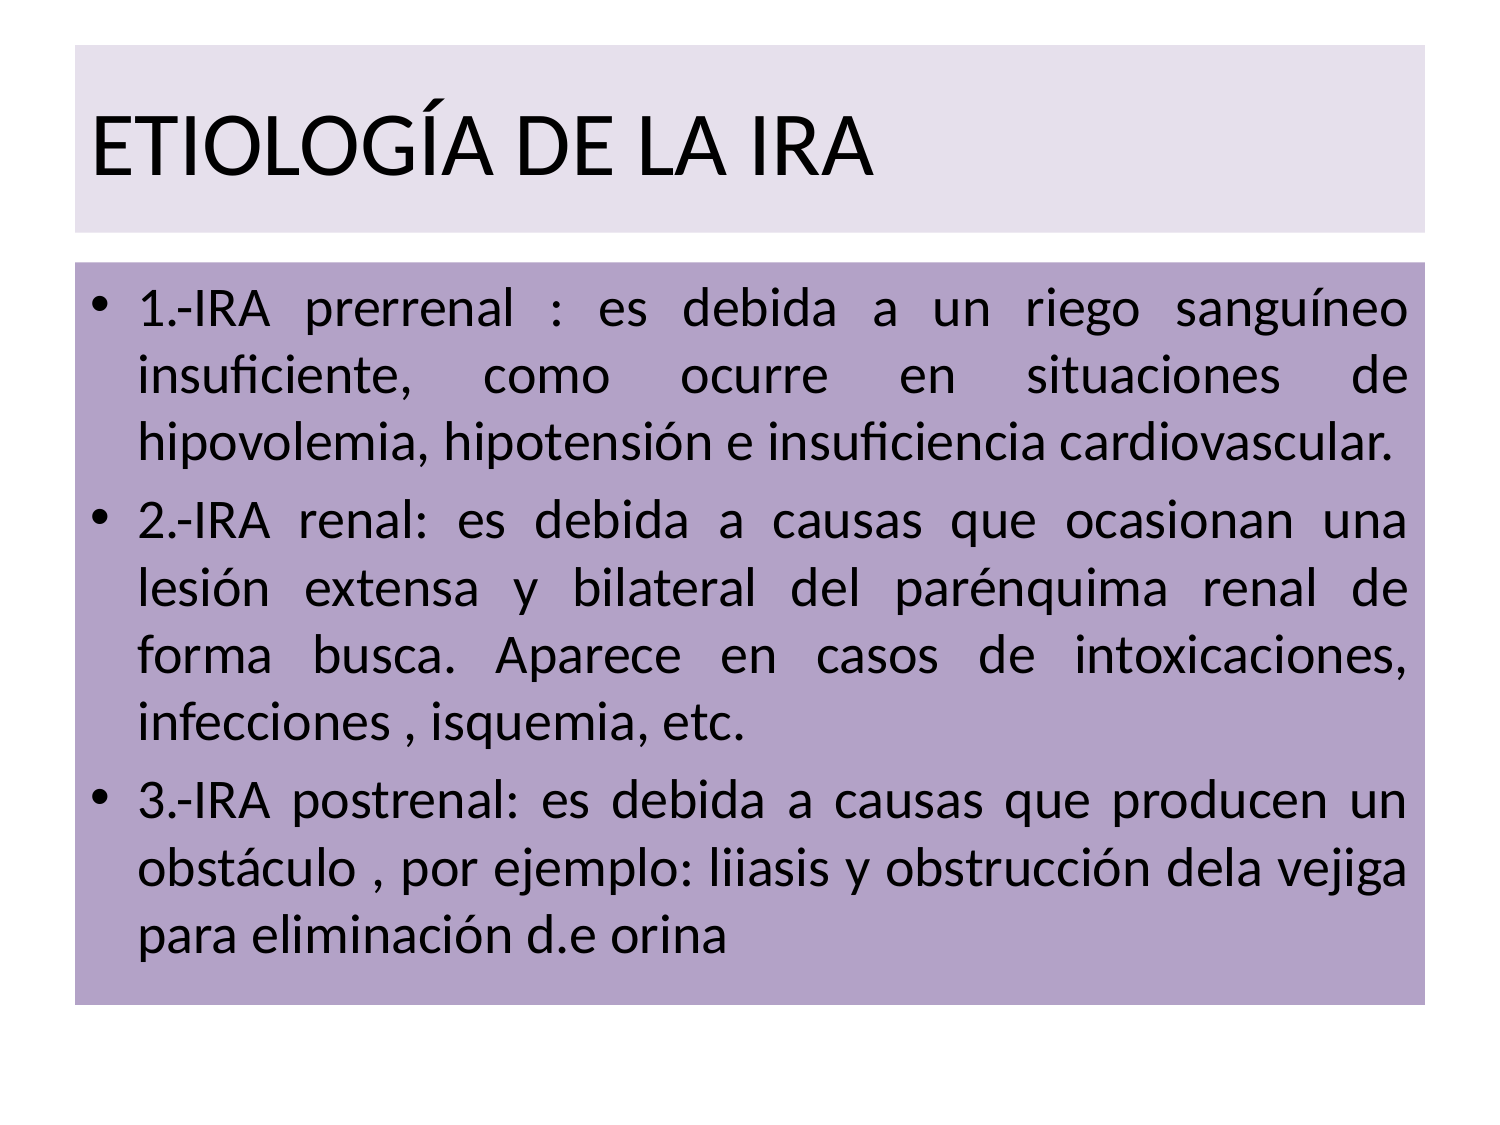

# ETIOLOGÍA DE LA IRA
1.-IRA prerrenal : es debida a un riego sanguíneo insuficiente, como ocurre en situaciones de hipovolemia, hipotensión e insuficiencia cardiovascular.
2.-IRA renal: es debida a causas que ocasionan una lesión extensa y bilateral del parénquima renal de forma busca. Aparece en casos de intoxicaciones, infecciones , isquemia, etc.
3.-IRA postrenal: es debida a causas que producen un obstáculo , por ejemplo: liiasis y obstrucción dela vejiga para eliminación d.e orina